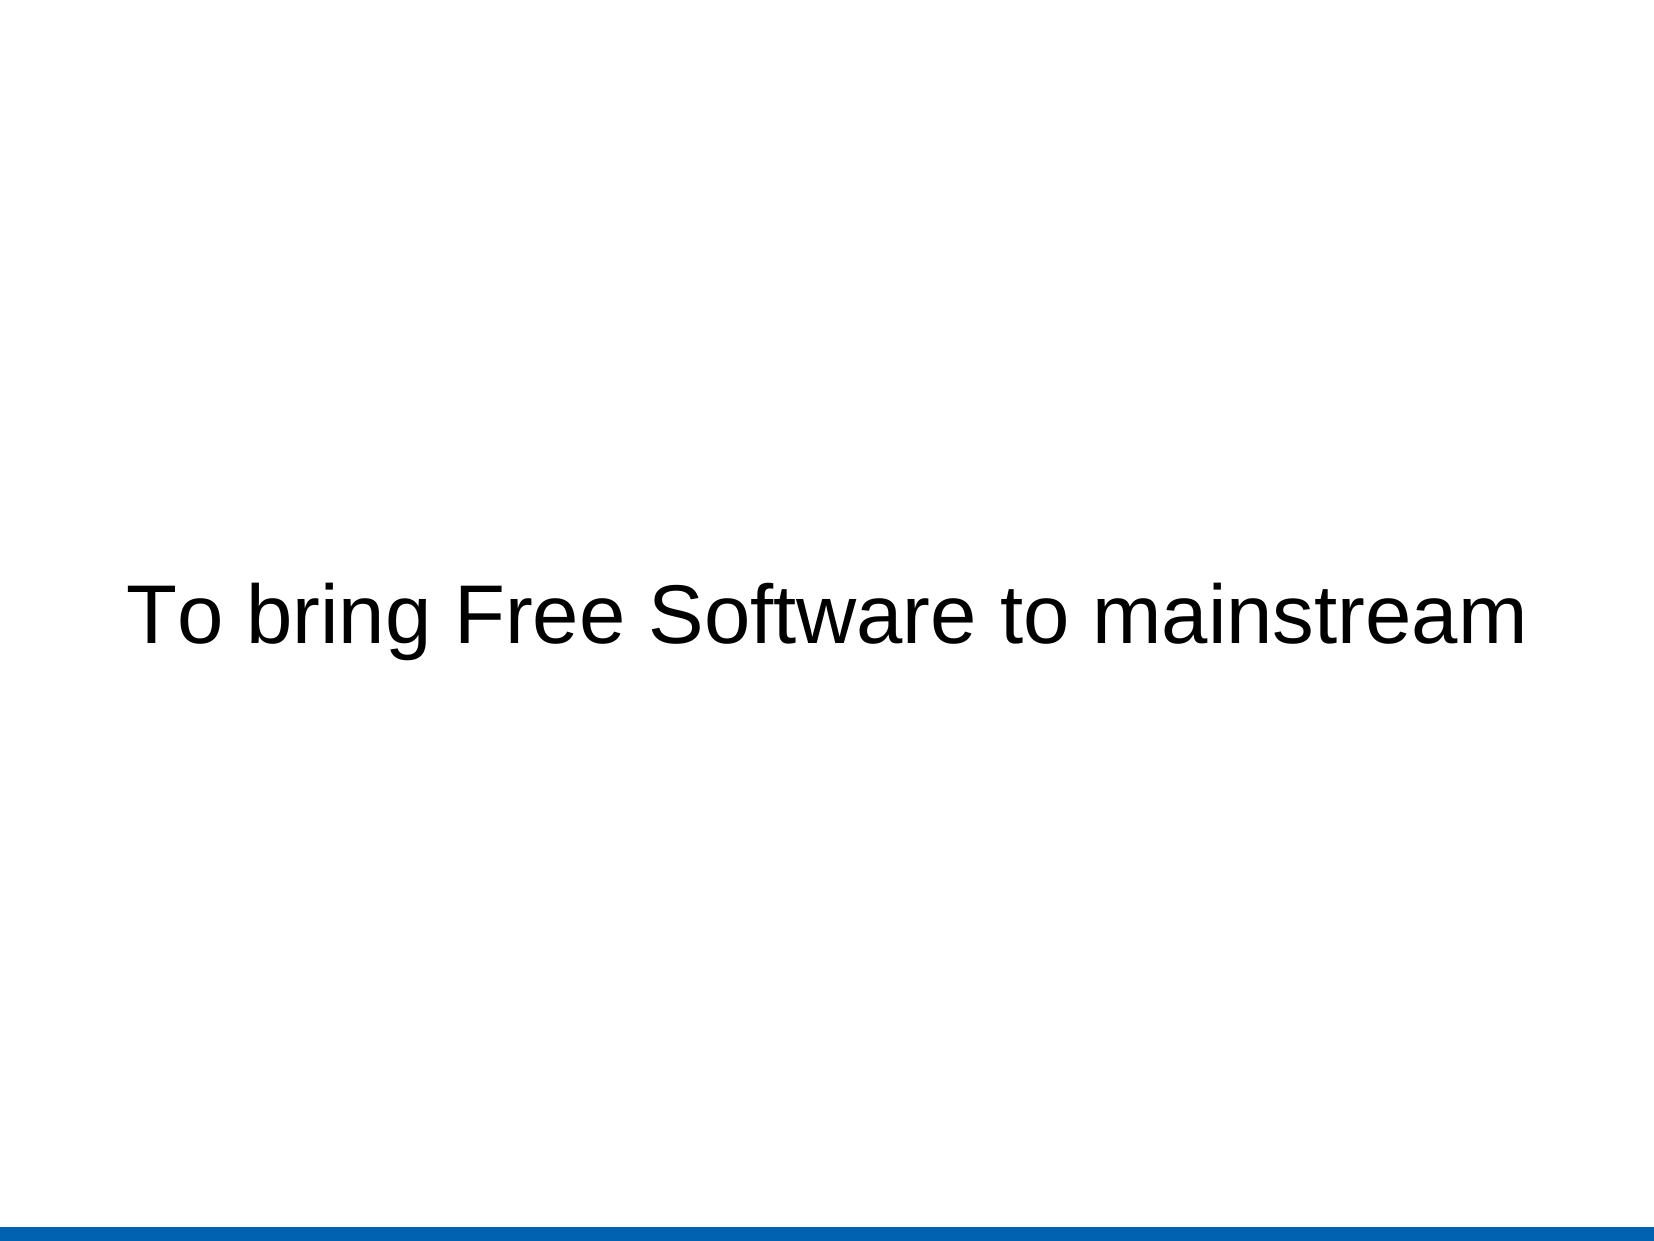

# To bring Free Software to mainstream